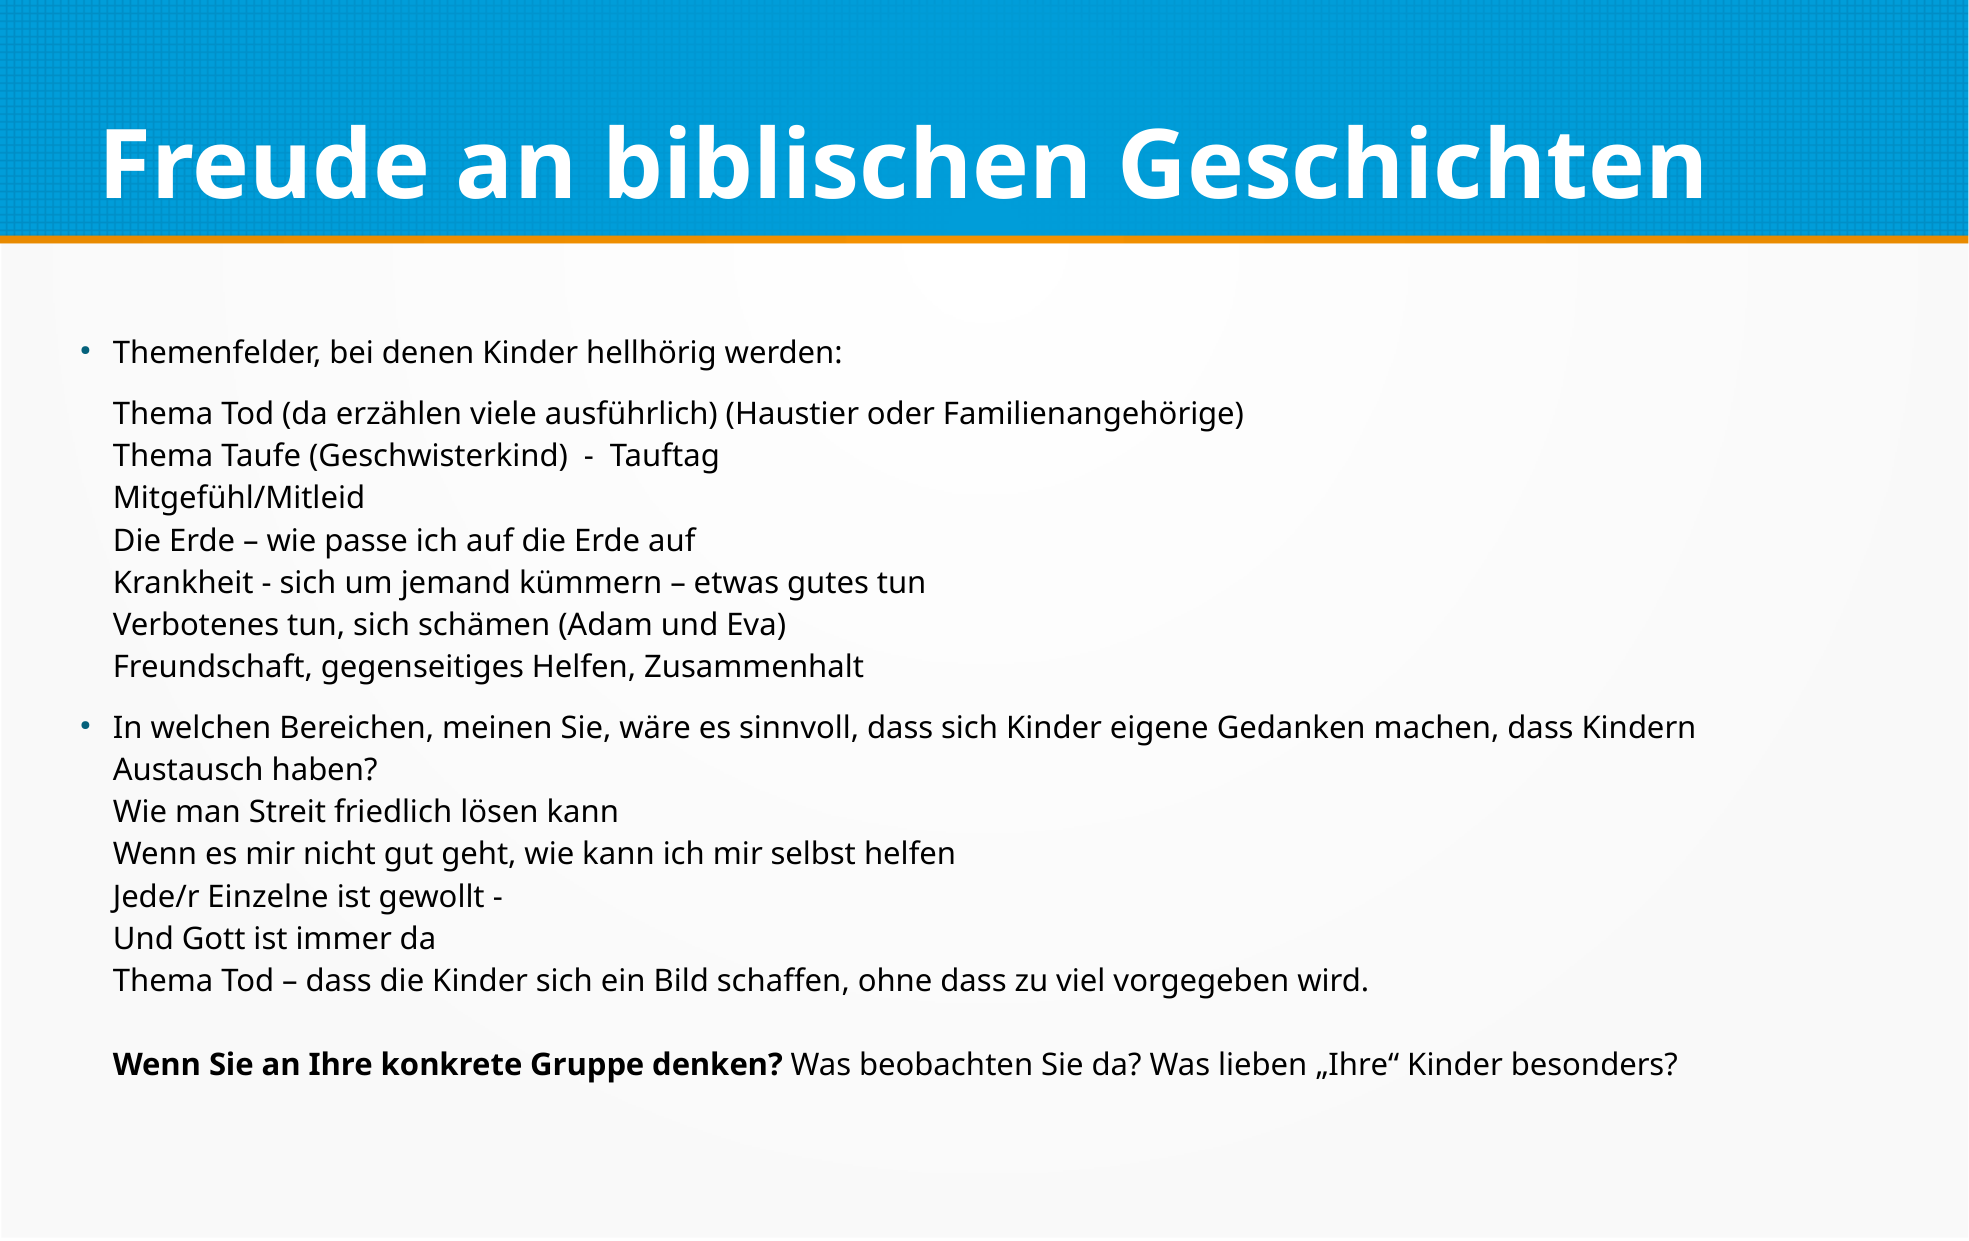

# Freude an biblischen Geschichten
Themenfelder, bei denen Kinder hellhörig werden:
Thema Tod (da erzählen viele ausführlich) (Haustier oder Familienangehörige)
Thema Taufe (Geschwisterkind) - Tauftag
Mitgefühl/Mitleid
Die Erde – wie passe ich auf die Erde auf
Krankheit - sich um jemand kümmern – etwas gutes tun
Verbotenes tun, sich schämen (Adam und Eva)
Freundschaft, gegenseitiges Helfen, Zusammenhalt
In welchen Bereichen, meinen Sie, wäre es sinnvoll, dass sich Kinder eigene Gedanken machen, dass Kindern Austausch haben?
Wie man Streit friedlich lösen kann
Wenn es mir nicht gut geht, wie kann ich mir selbst helfen
Jede/r Einzelne ist gewollt -
Und Gott ist immer da
Thema Tod – dass die Kinder sich ein Bild schaffen, ohne dass zu viel vorgegeben wird.
Wenn Sie an Ihre konkrete Gruppe denken? Was beobachten Sie da? Was lieben „Ihre“ Kinder besonders?